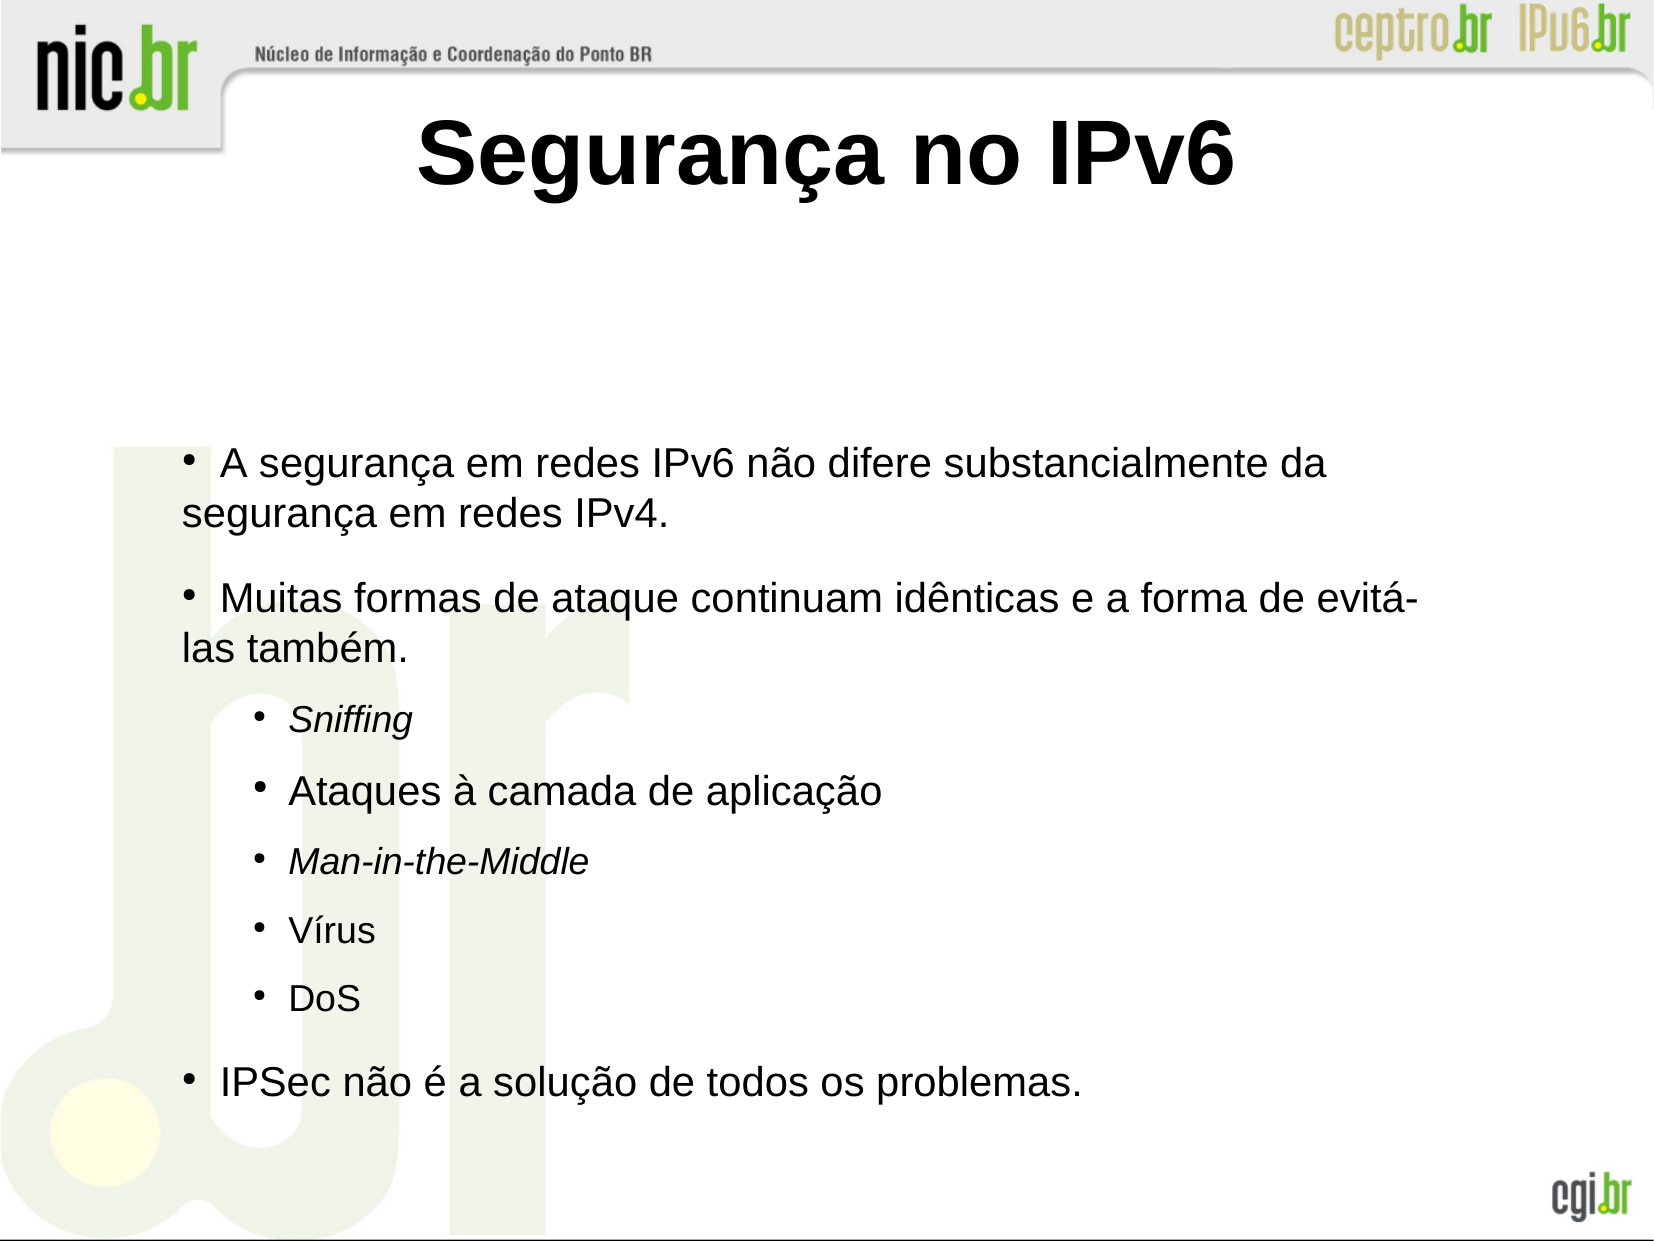

Segurança no IPv6
 A segurança em redes IPv6 não difere substancialmente da segurança em redes IPv4.
 Muitas formas de ataque continuam idênticas e a forma de evitá-las também.
Sniffing
Ataques à camada de aplicação
Man-in-the-Middle
Vírus
DoS
 IPSec não é a solução de todos os problemas.